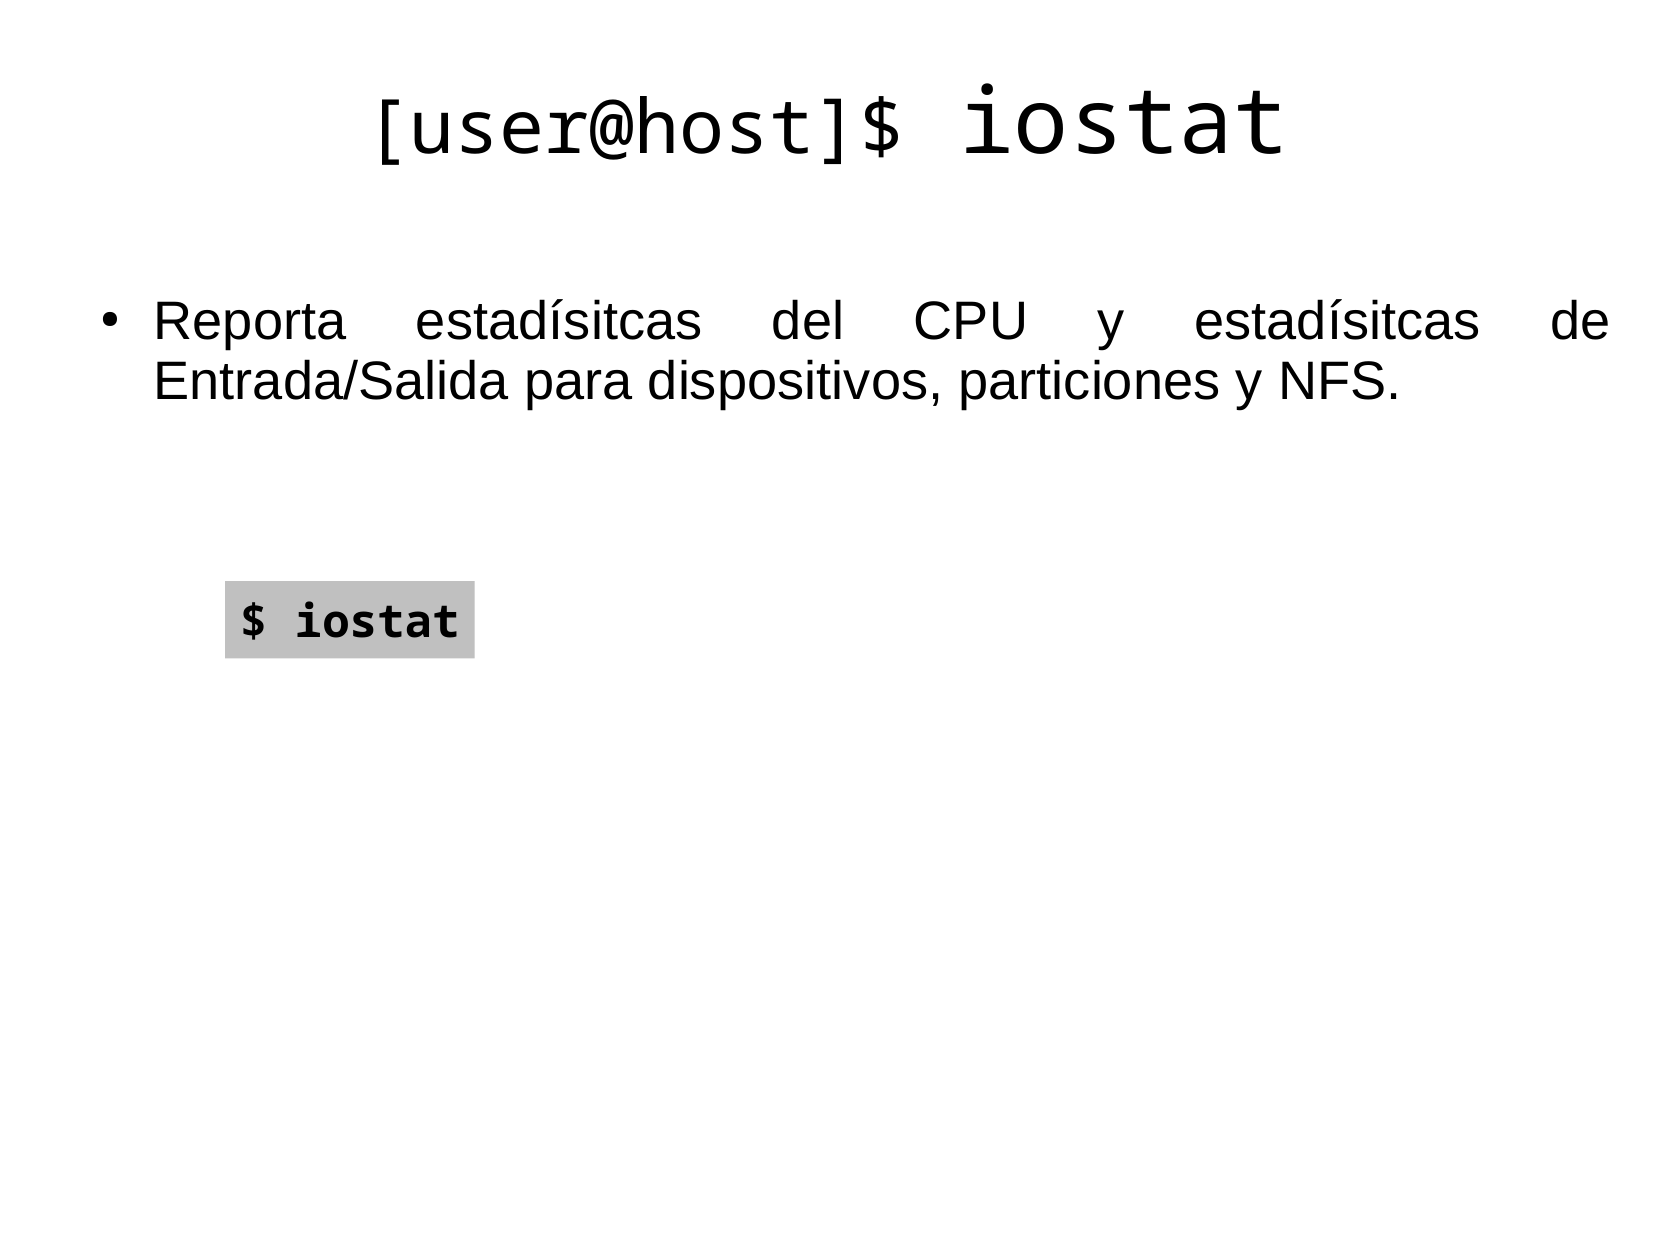

# [user@host]$ iostat
Reporta estadísitcas del CPU y estadísitcas de Entrada/Salida para dispositivos, particiones y NFS.
$ iostat